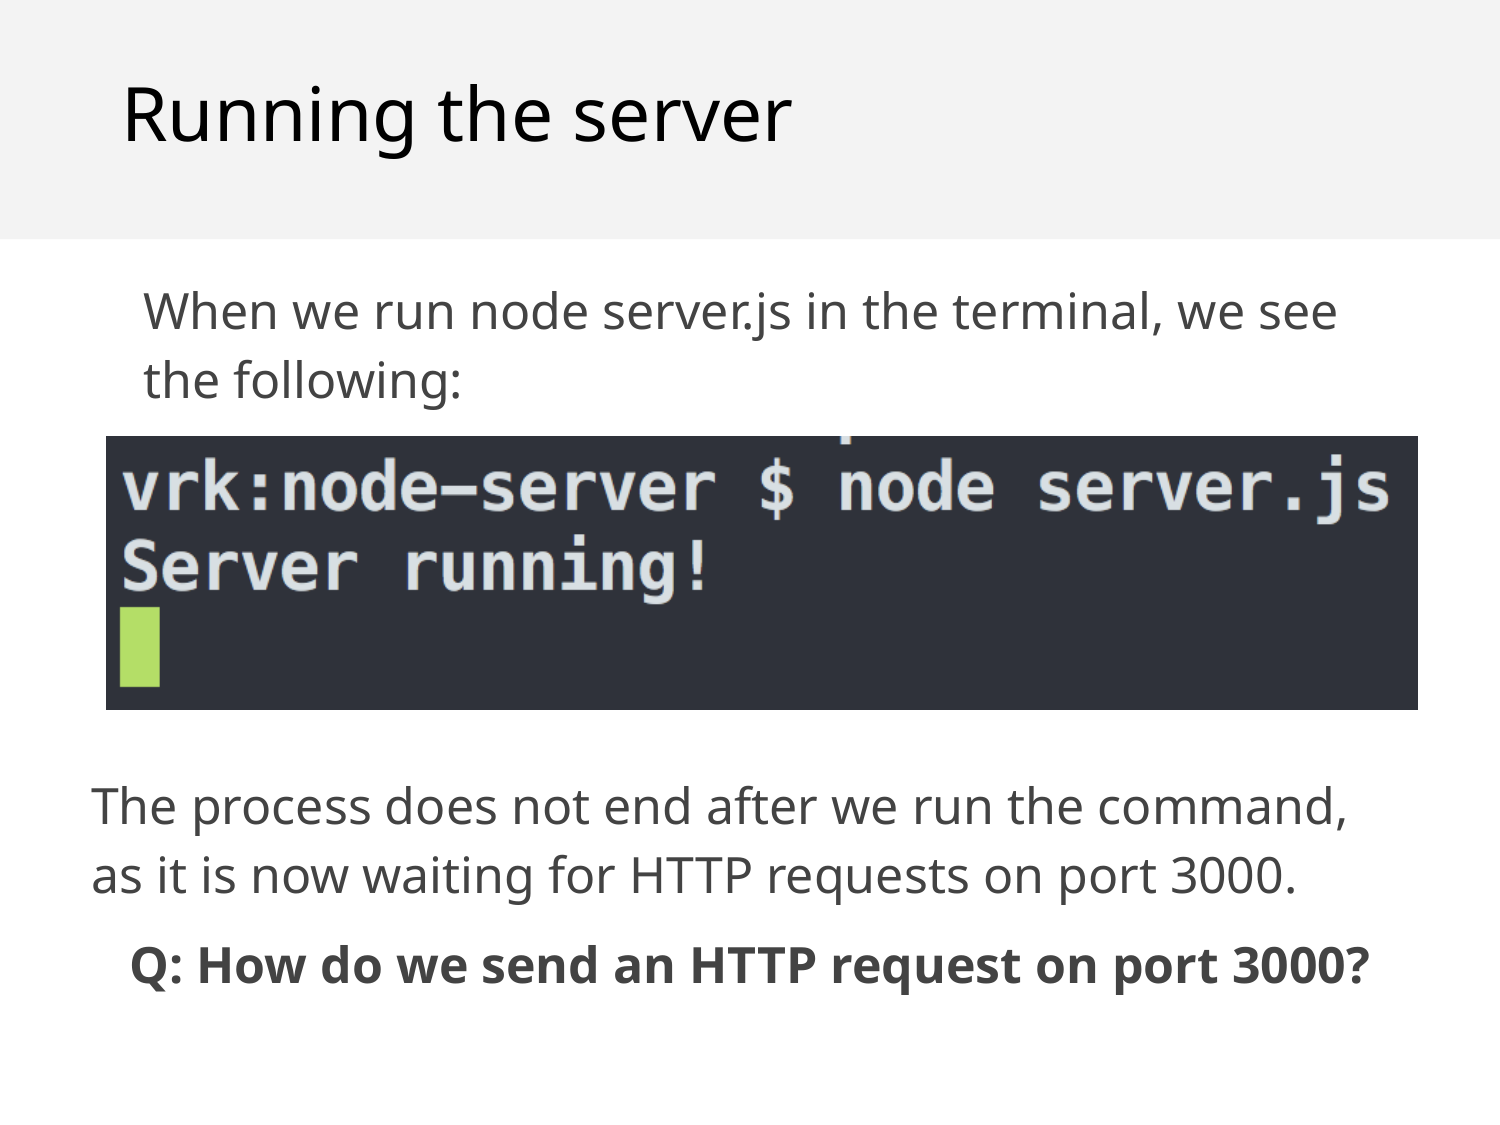

# Running the server
When we run node server.js in the terminal, we see the following:
The process does not end after we run the command, as it is now waiting for HTTP requests on port 3000.
Q: How do we send an HTTP request on port 3000?